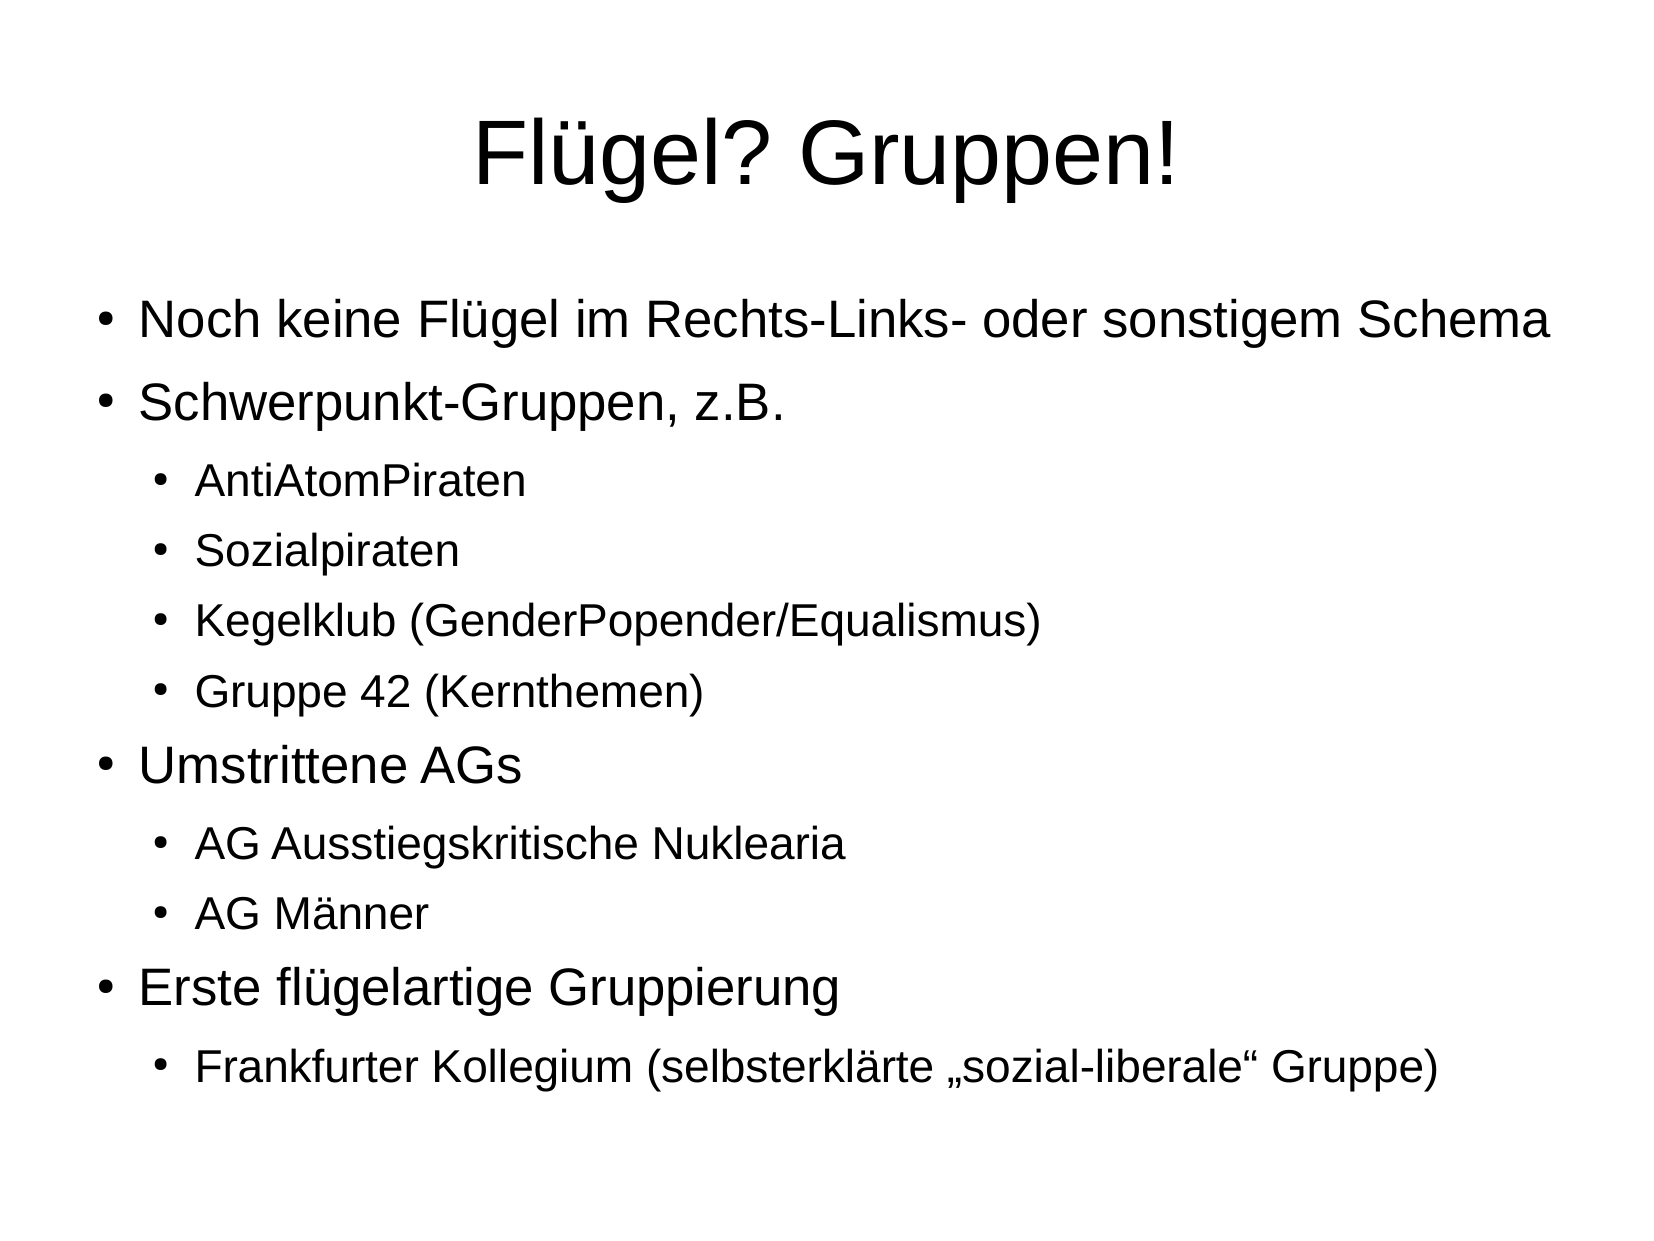

# Flügel? Gruppen!
Noch keine Flügel im Rechts-Links- oder sonstigem Schema
Schwerpunkt-Gruppen, z.B.
AntiAtomPiraten
Sozialpiraten
Kegelklub (GenderPopender/Equalismus)
Gruppe 42 (Kernthemen)
Umstrittene AGs
AG Ausstiegskritische Nuklearia
AG Männer
Erste flügelartige Gruppierung
Frankfurter Kollegium (selbsterklärte „sozial-liberale“ Gruppe)